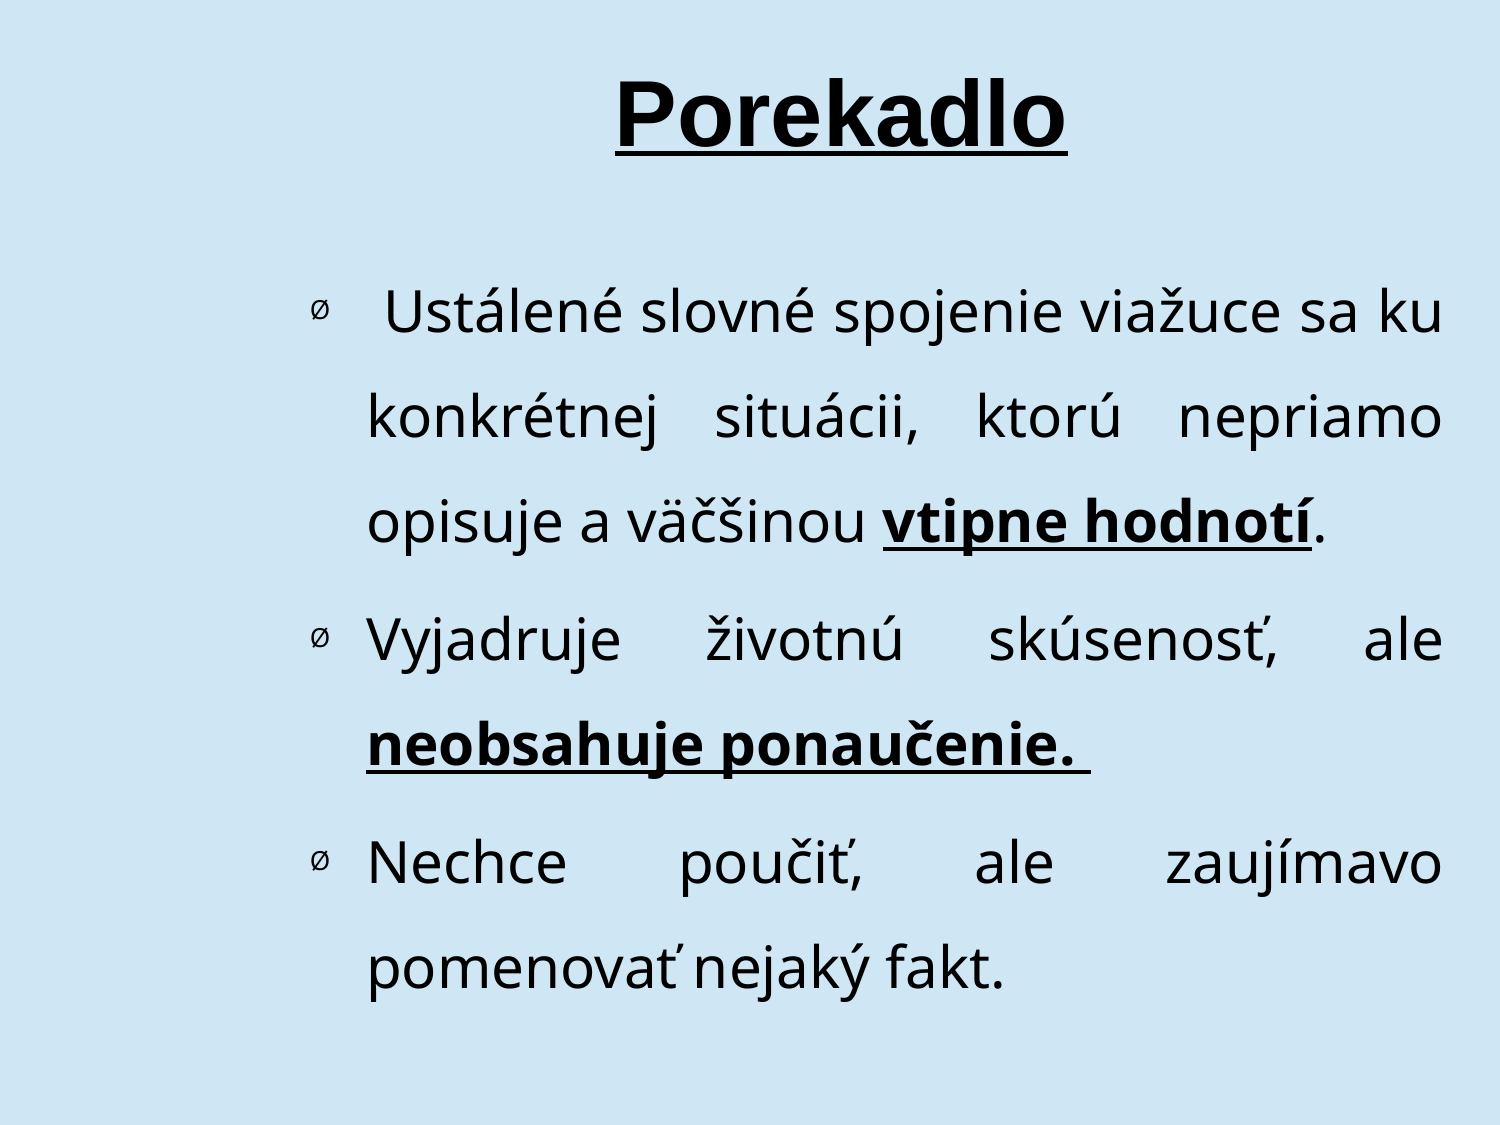

# Porekadlo
 Ustálené slovné spojenie viažuce sa ku konkrétnej situácii, ktorú nepriamo opisuje a väčšinou vtipne hodnotí.
Vyjadruje životnú skúsenosť, ale neobsahuje ponaučenie.
Nechce poučiť, ale zaujímavo pomenovať nejaký fakt.